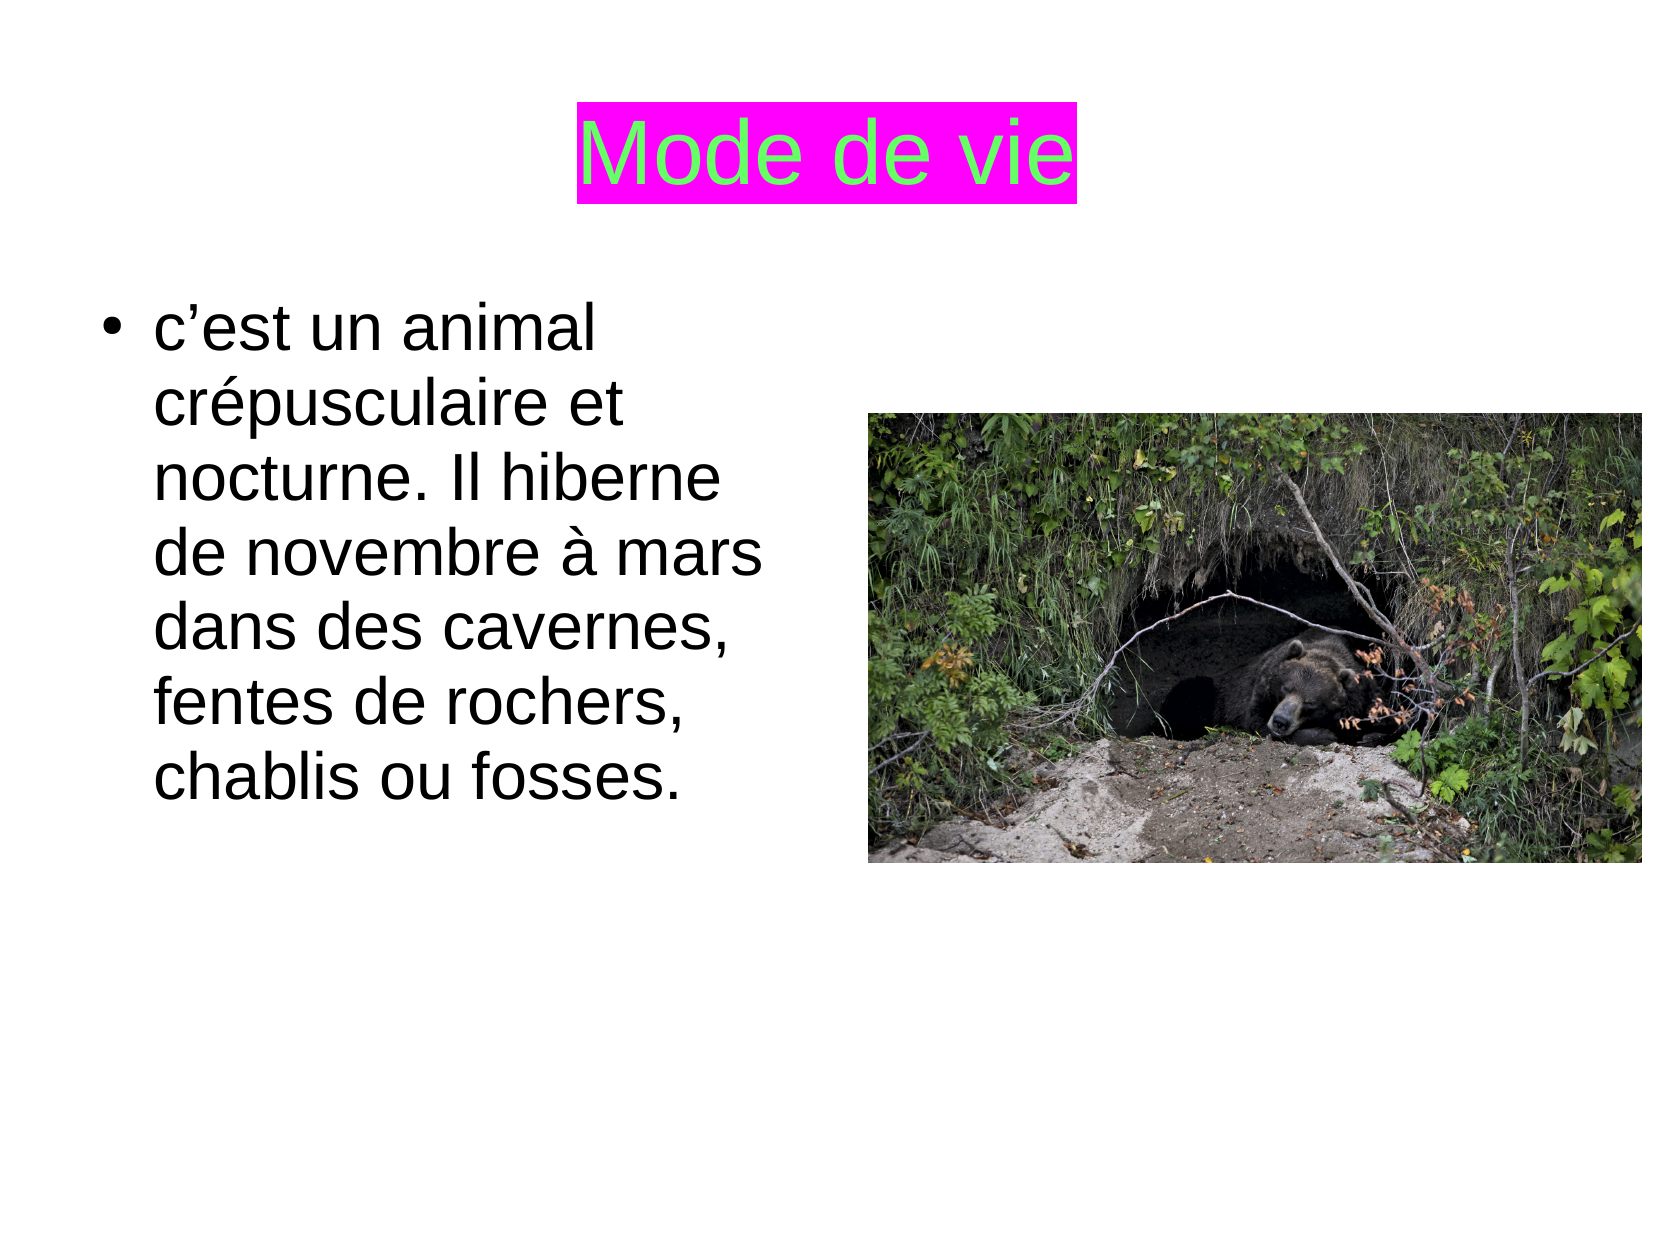

# Mode de vie
c’est un animal crépusculaire et nocturne. Il hiberne de novembre à mars dans des cavernes, fentes de rochers, chablis ou fosses.